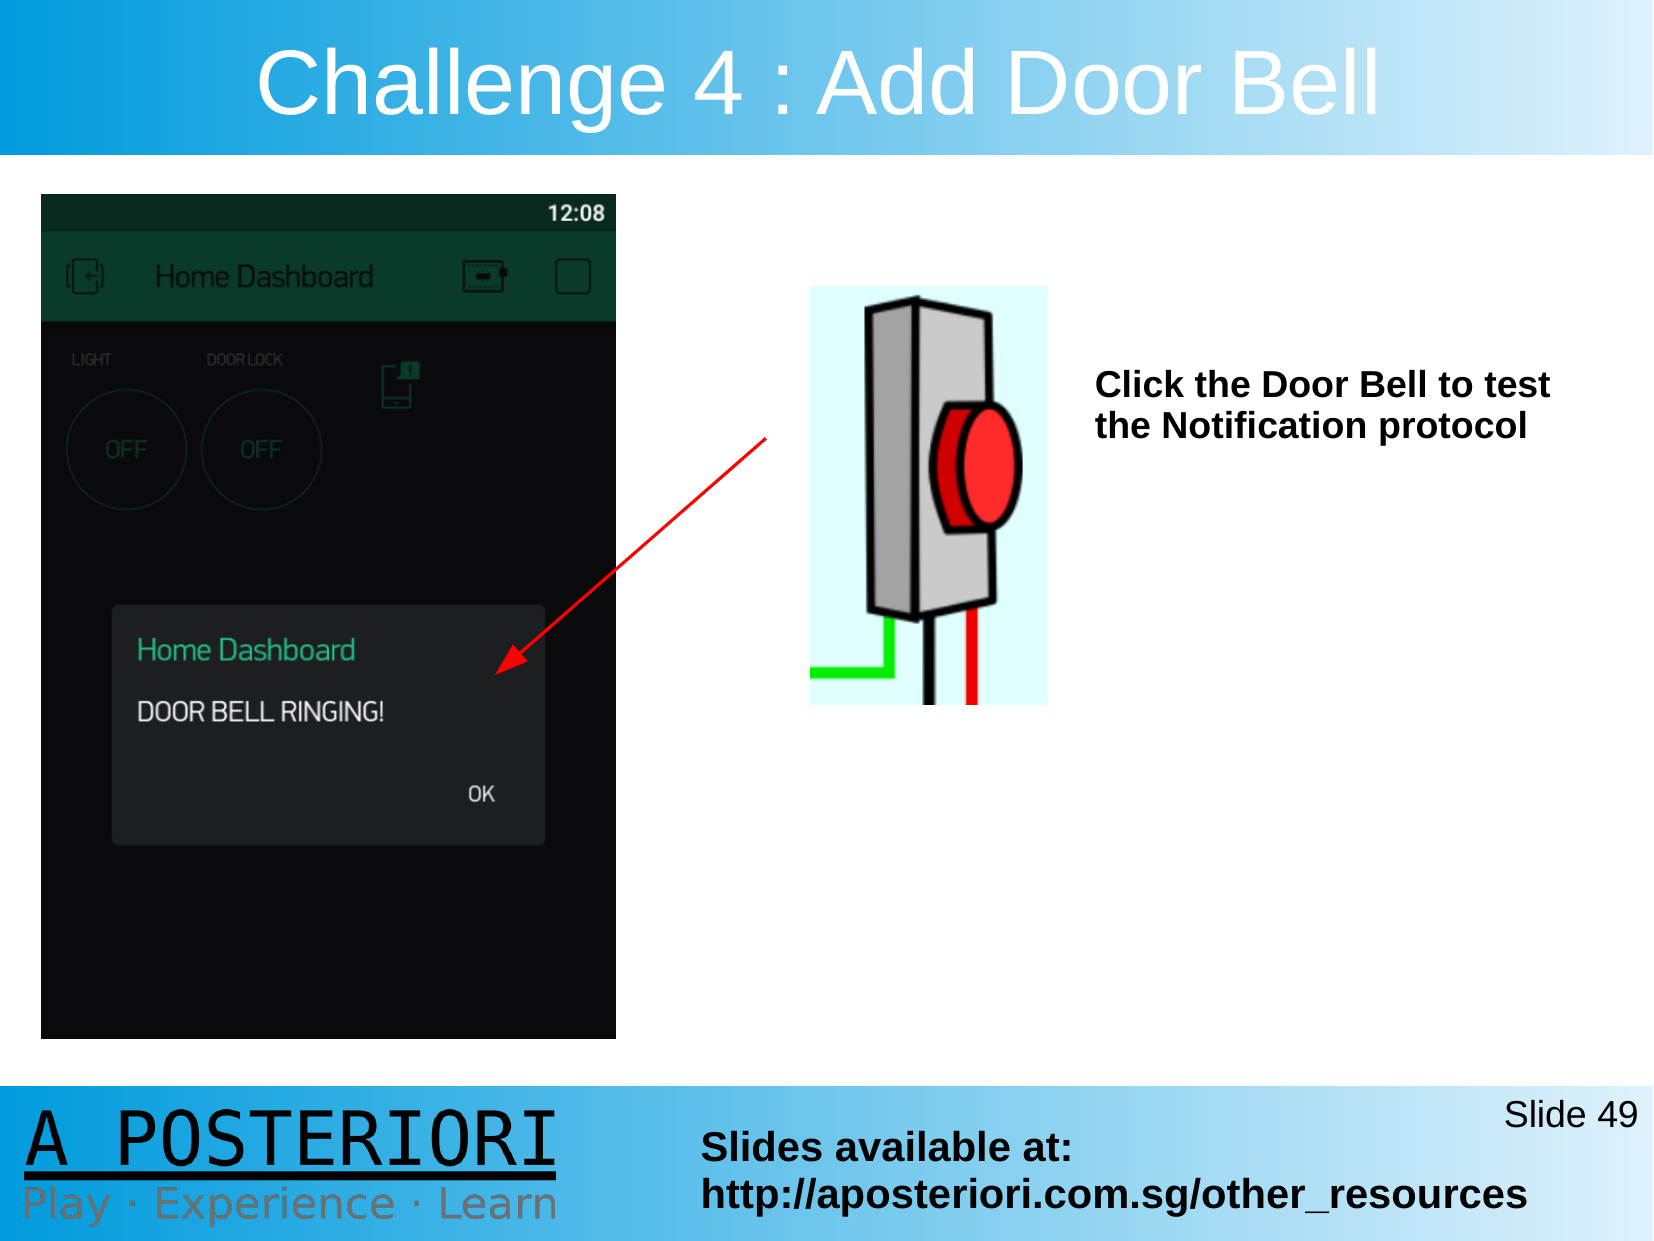

# Challenge 4 : Add Door Bell
Click the Door Bell to test the Notification protocol